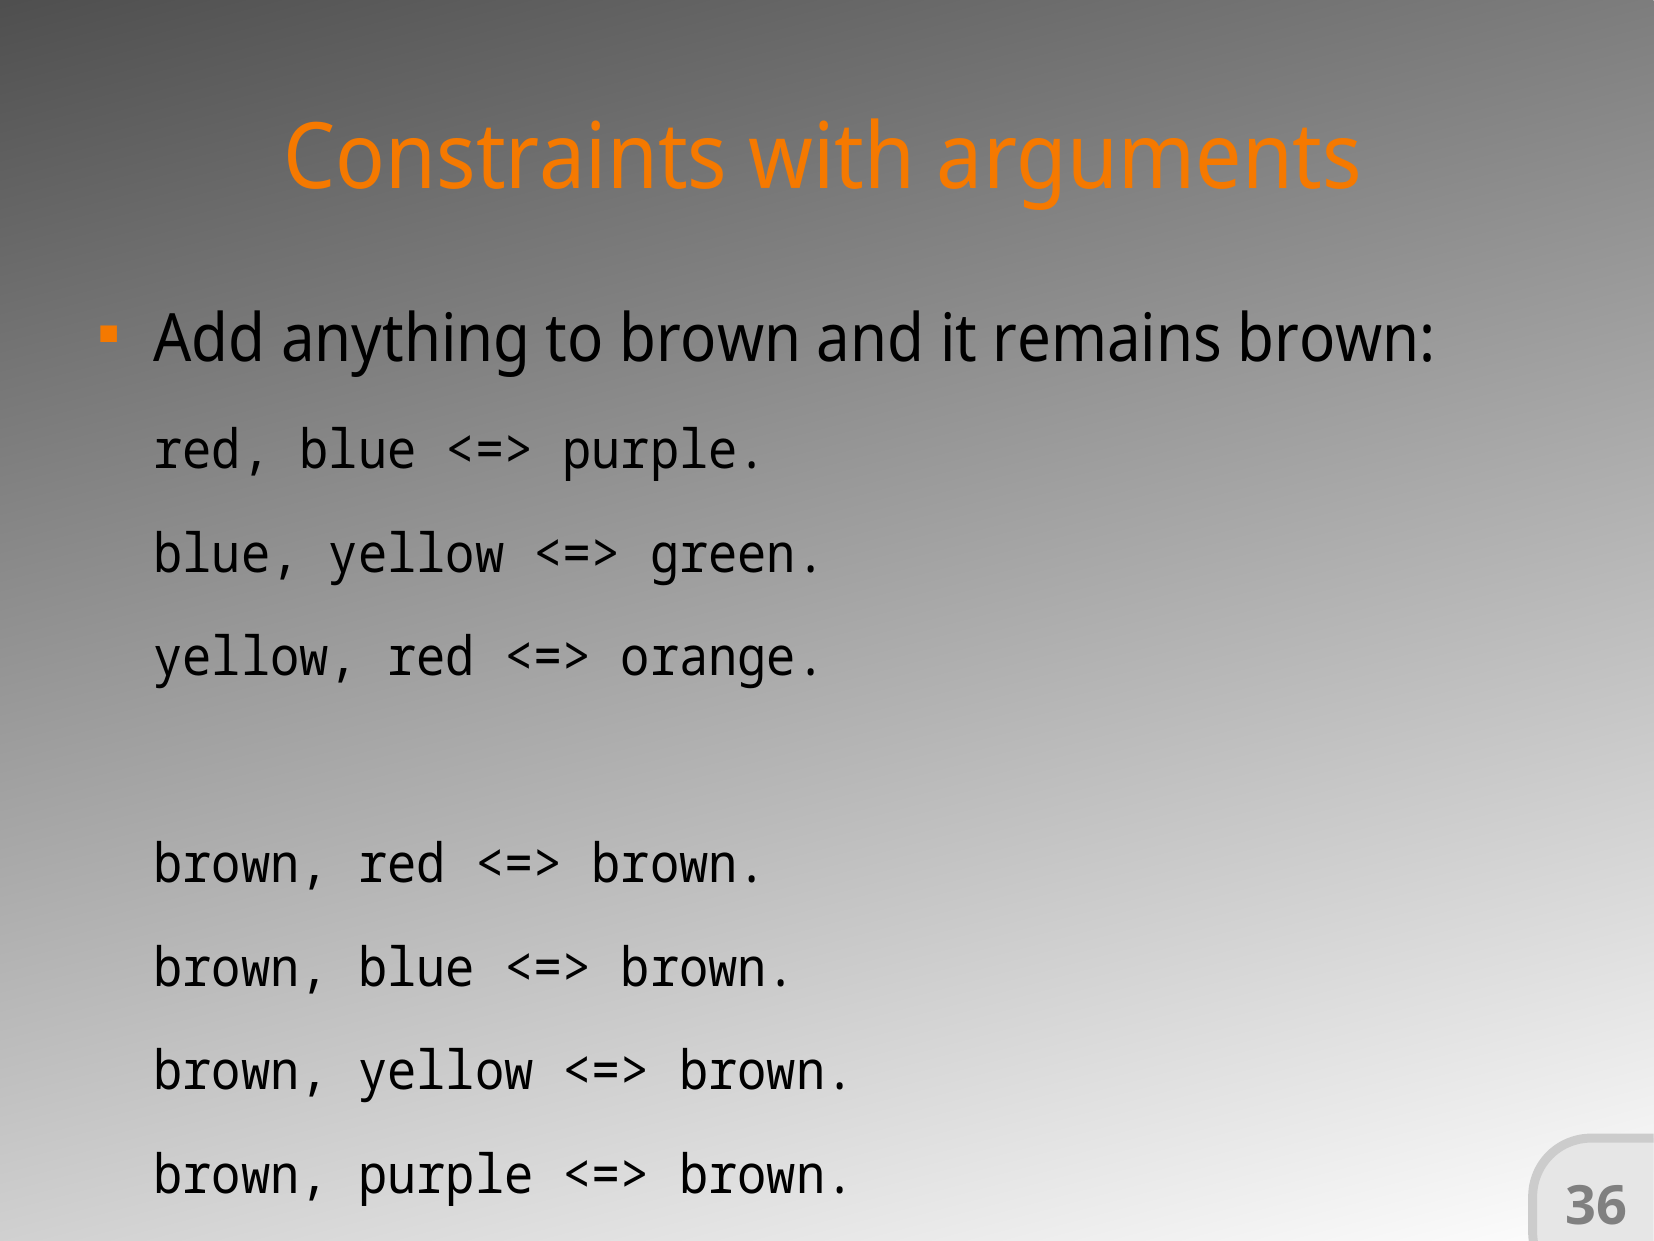

# Constraints with arguments
Add anything to brown and it remains brown:
red, blue <=> purple.
blue, yellow <=> green.
yellow, red <=> orange.
brown, red <=> brown.
brown, blue <=> brown.
brown, yellow <=> brown.
brown, purple <=> brown.
...
36